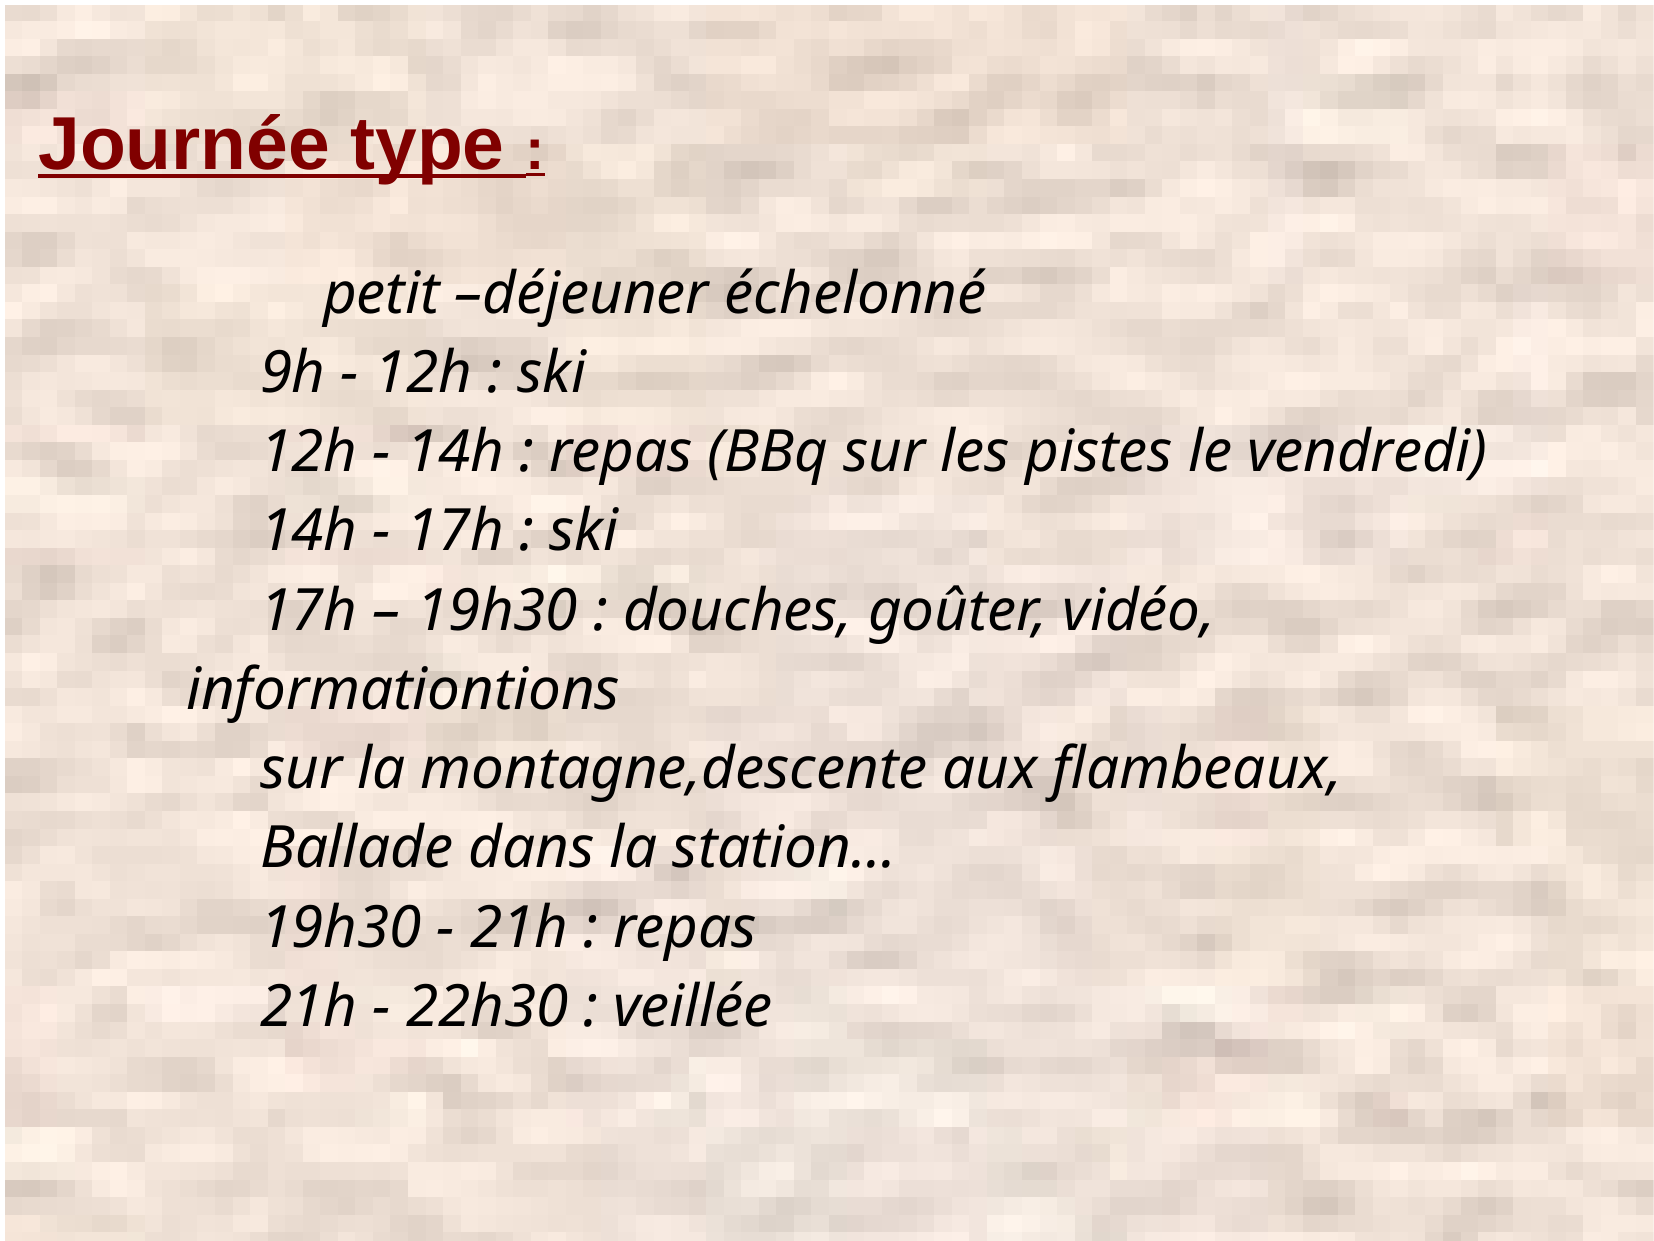

Journée type :
	 petit –déjeuner échelonné
9h - 12h : ski
12h - 14h : repas (BBq sur les pistes le vendredi)
14h - 17h : ski
17h – 19h30 : douches, goûter, vidéo, informationtions
sur la montagne,descente aux flambeaux,
Ballade dans la station...
19h30 - 21h : repas
21h - 22h30 : veillée